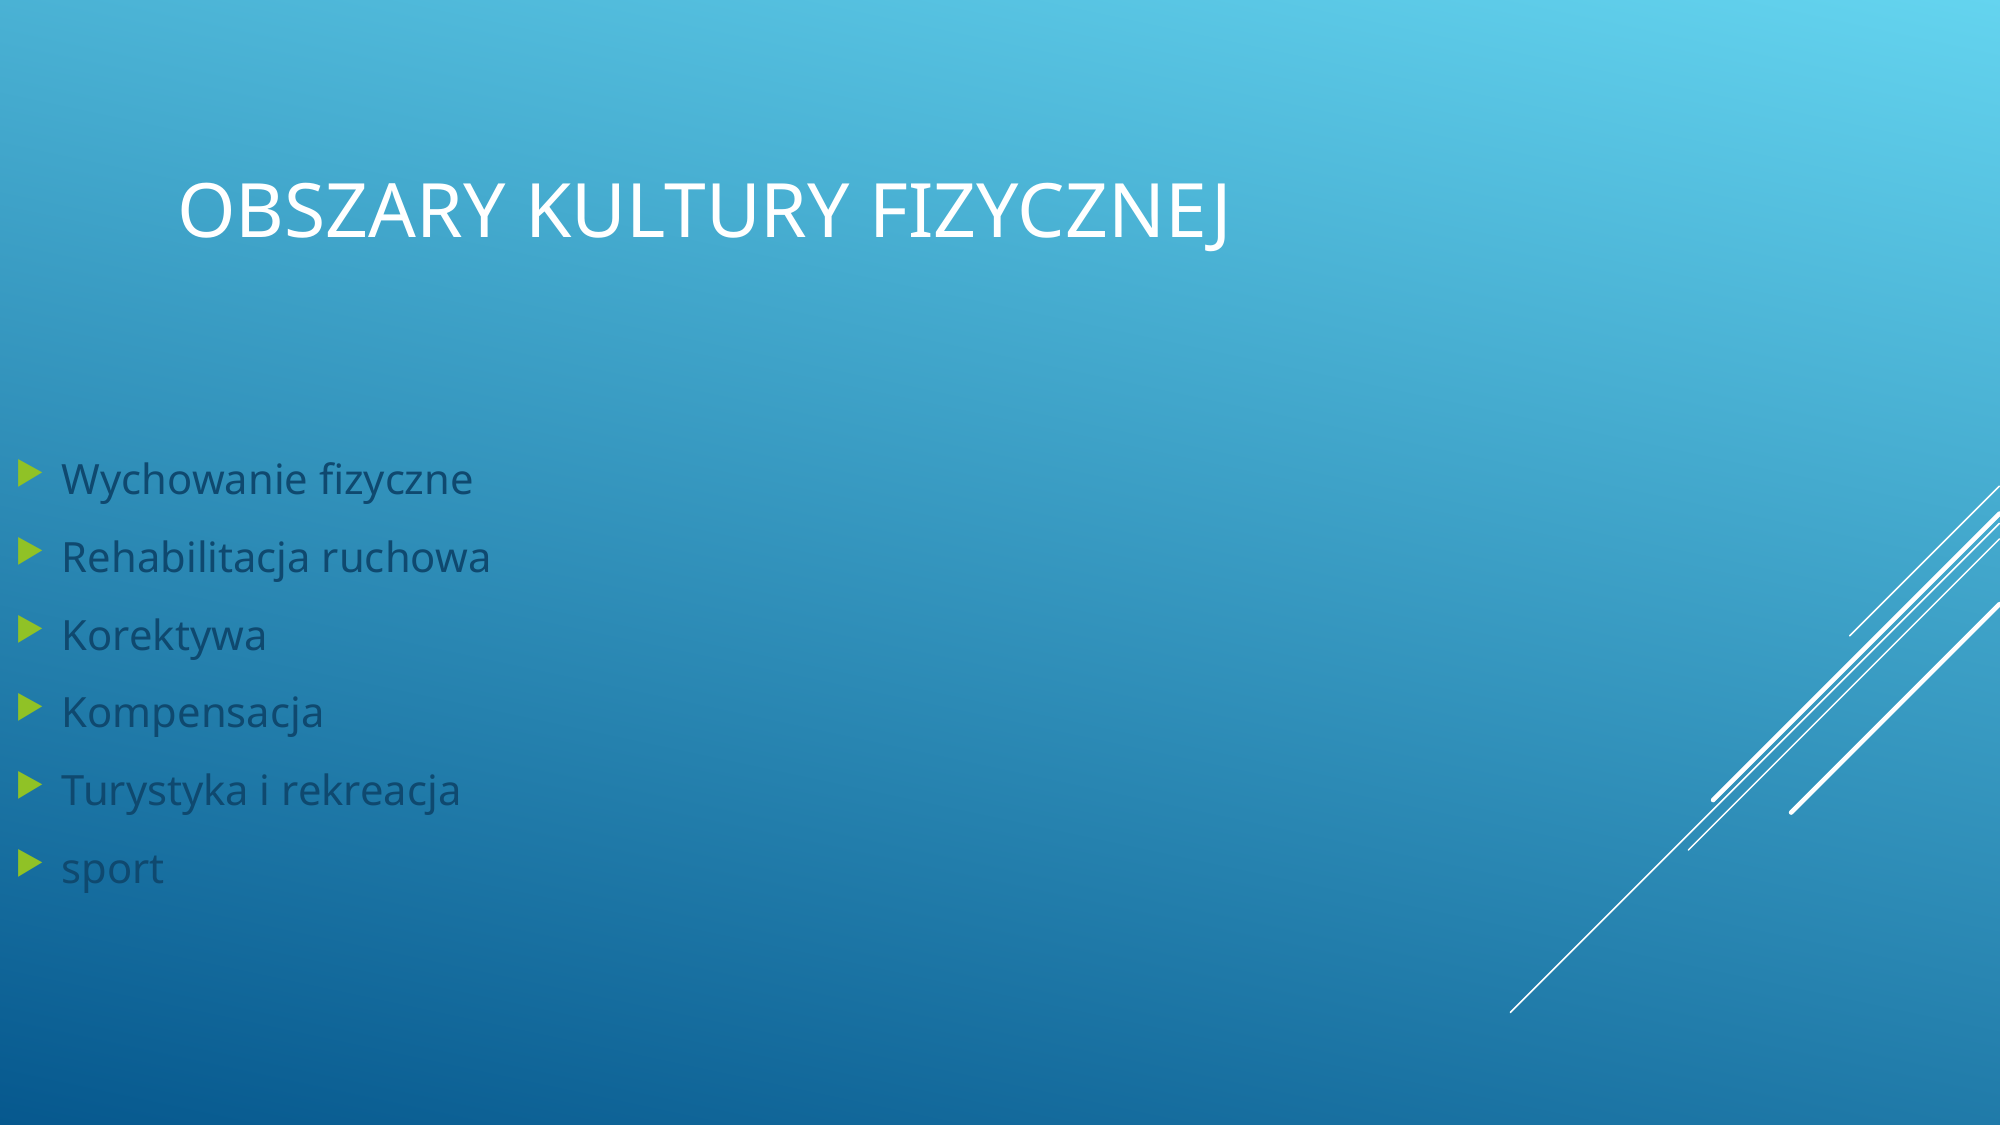

# Obszary kultury fizycznej
Wychowanie fizyczne
Rehabilitacja ruchowa
Korektywa
Kompensacja
Turystyka i rekreacja
sport